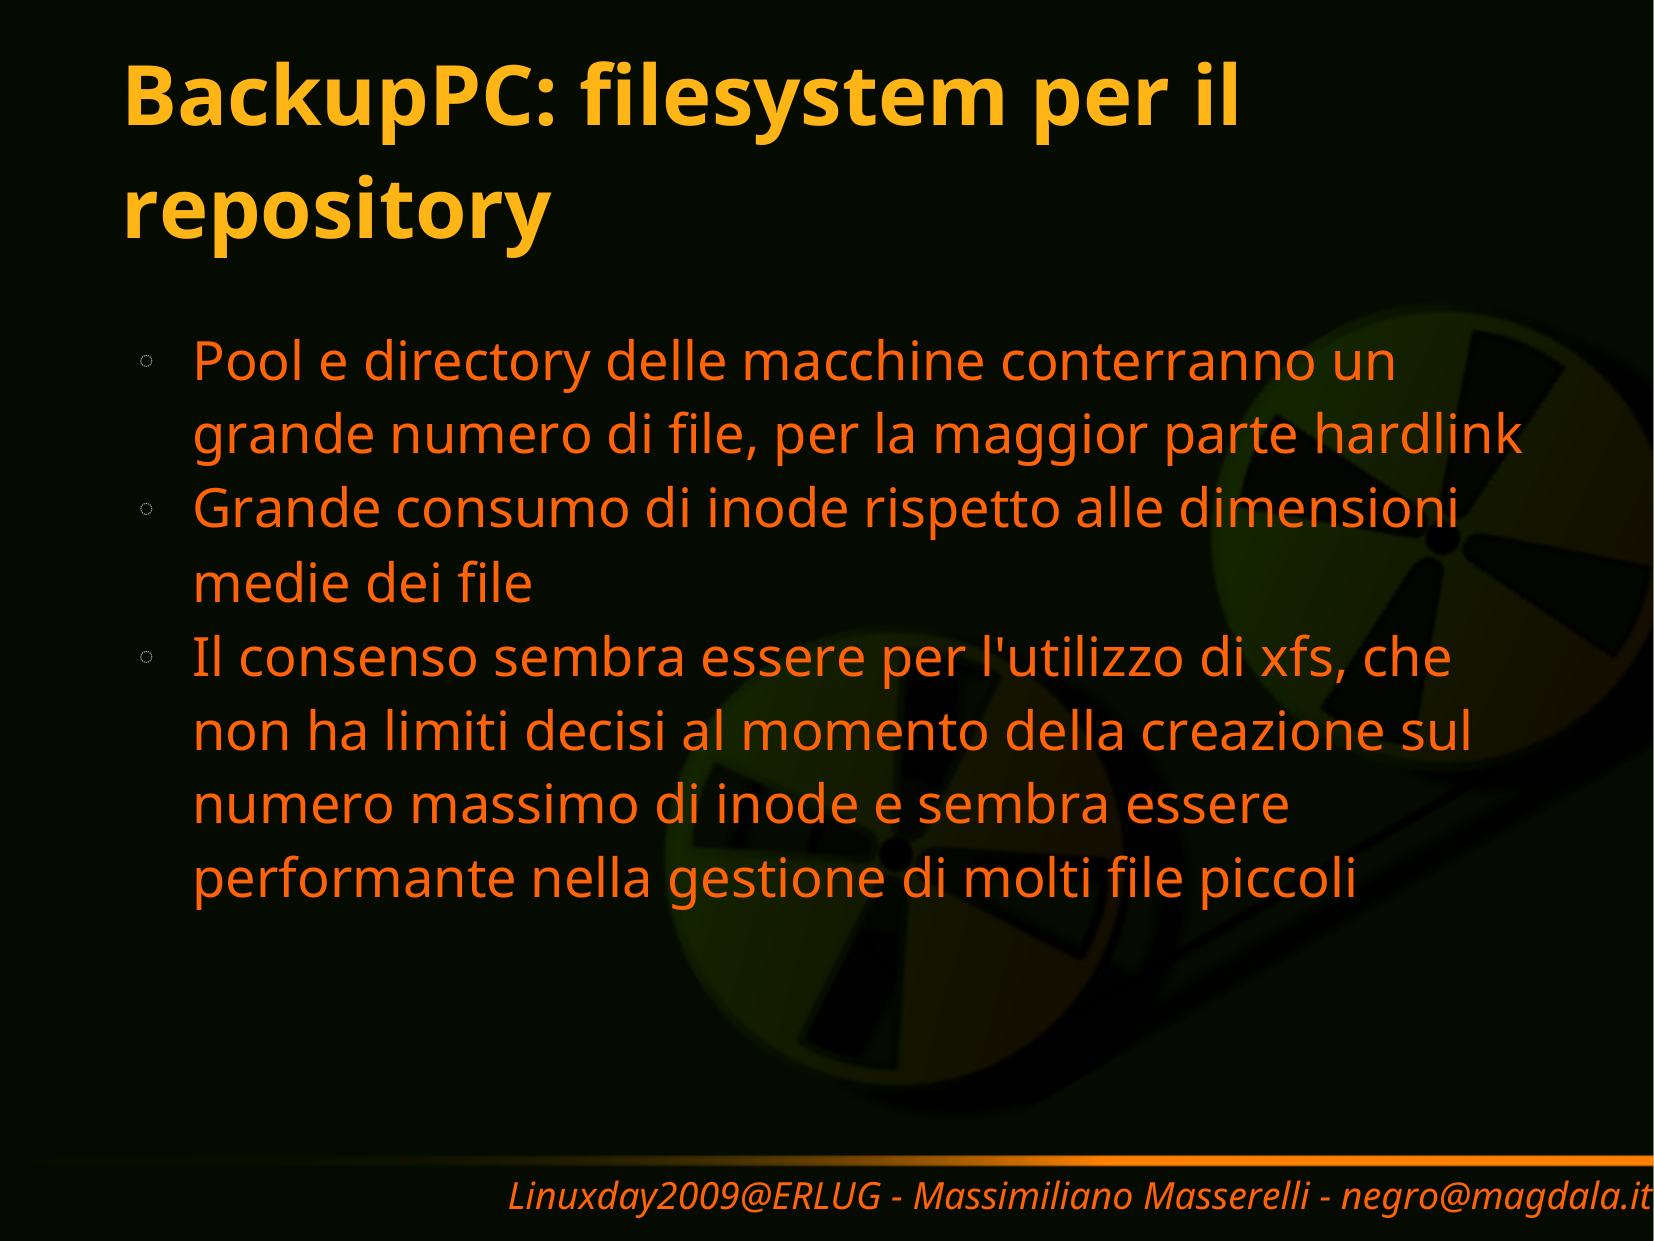

# BackupPC: filesystem per il repository
Pool e directory delle macchine conterranno un grande numero di file, per la maggior parte hardlink
Grande consumo di inode rispetto alle dimensioni medie dei file
Il consenso sembra essere per l'utilizzo di xfs, che non ha limiti decisi al momento della creazione sul numero massimo di inode e sembra essere performante nella gestione di molti file piccoli